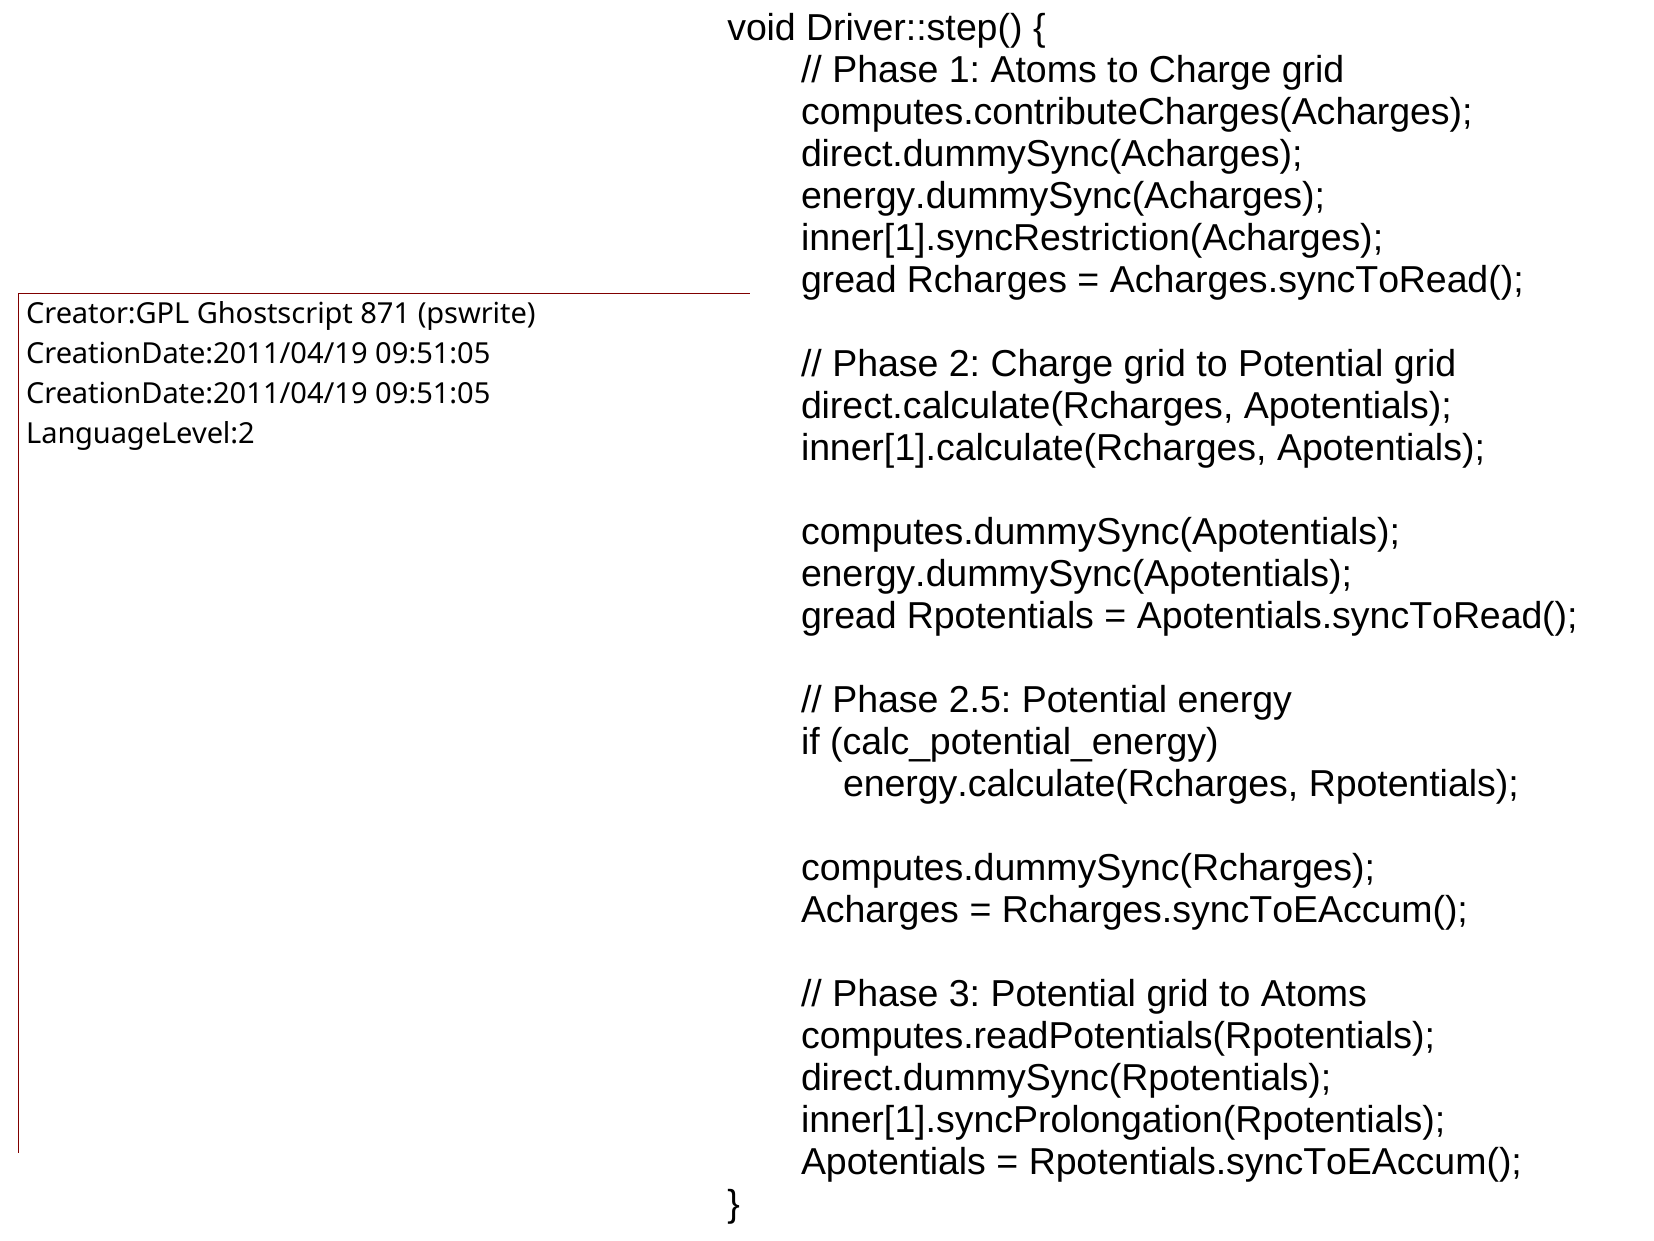

# Multi-Module
void Driver::step() {
	// Phase 1: Atoms to Charge grid
	computes.contributeCharges(Acharges);
	direct.dummySync(Acharges);
	energy.dummySync(Acharges);
	inner[1].syncRestriction(Acharges);
	gread Rcharges = Acharges.syncToRead();
	// Phase 2: Charge grid to Potential grid
	direct.calculate(Rcharges, Apotentials);
	inner[1].calculate(Rcharges, Apotentials);
	computes.dummySync(Apotentials);
	energy.dummySync(Apotentials);
	gread Rpotentials = Apotentials.syncToRead();
	// Phase 2.5: Potential energy
	if (calc_potential_energy)
	 energy.calculate(Rcharges, Rpotentials);
	computes.dummySync(Rcharges);
	Acharges = Rcharges.syncToEAccum();
	// Phase 3: Potential grid to Atoms
	computes.readPotentials(Rpotentials);
	direct.dummySync(Rpotentials);
	inner[1].syncProlongation(Rpotentials);
	Apotentials = Rpotentials.syncToEAccum();
}